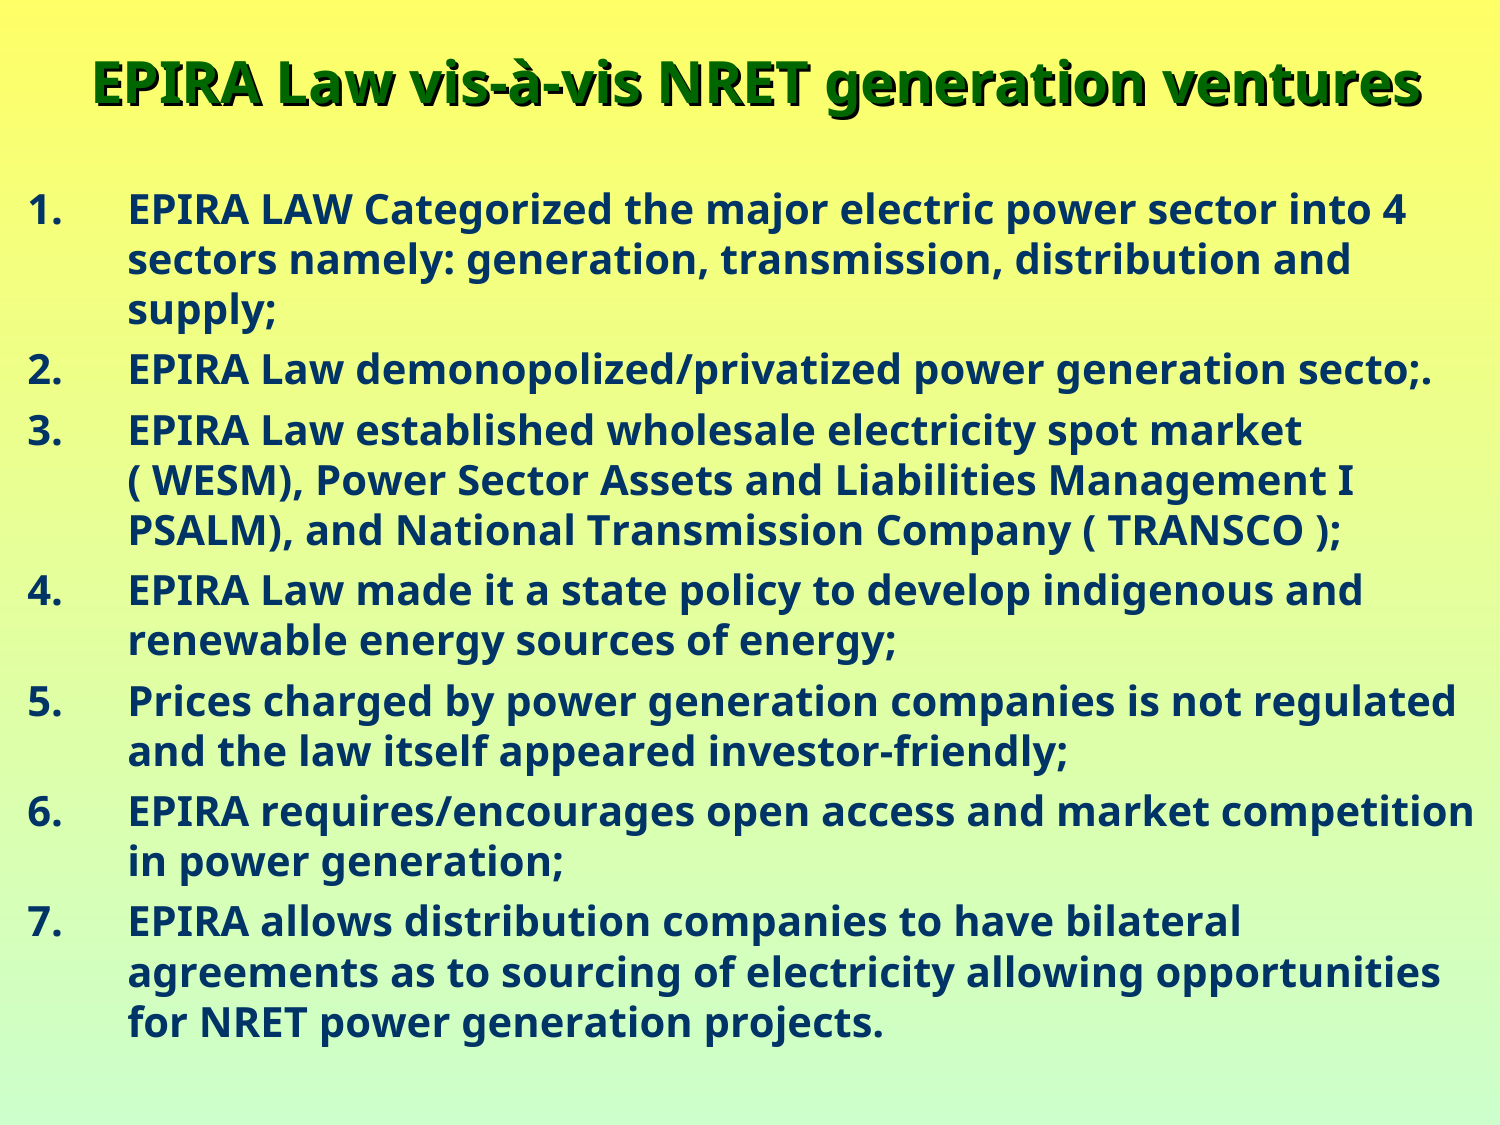

# EPIRA Law vis-à-vis NRET generation ventures
EPIRA LAW Categorized the major electric power sector into 4 sectors namely: generation, transmission, distribution and supply;
EPIRA Law demonopolized/privatized power generation secto;.
EPIRA Law established wholesale electricity spot market ( WESM), Power Sector Assets and Liabilities Management I PSALM), and National Transmission Company ( TRANSCO );
EPIRA Law made it a state policy to develop indigenous and renewable energy sources of energy;
Prices charged by power generation companies is not regulated and the law itself appeared investor-friendly;
EPIRA requires/encourages open access and market competition in power generation;
EPIRA allows distribution companies to have bilateral agreements as to sourcing of electricity allowing opportunities for NRET power generation projects.